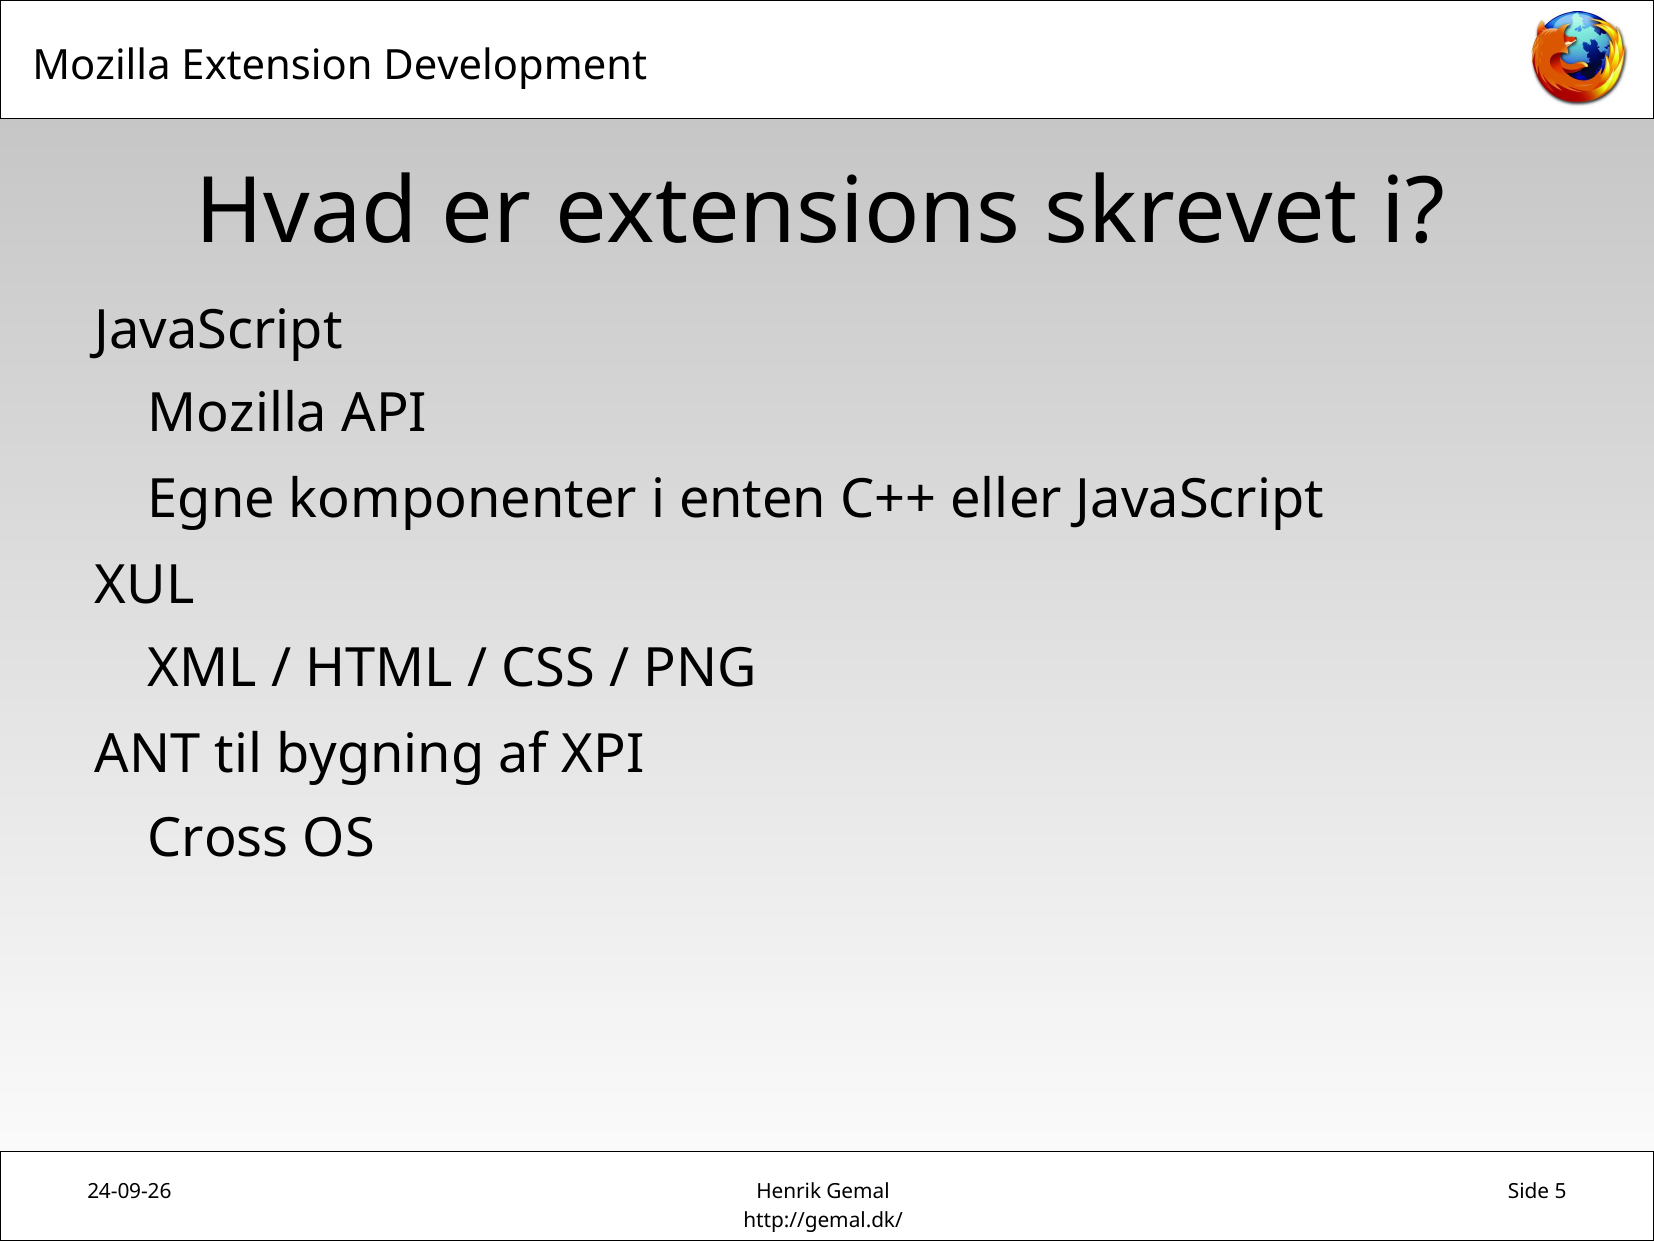

# Hvad er extensions skrevet i?
JavaScript
Mozilla API
Egne komponenter i enten C++ eller JavaScript
XUL
XML / HTML / CSS / PNG
ANT til bygning af XPI
Cross OS
5